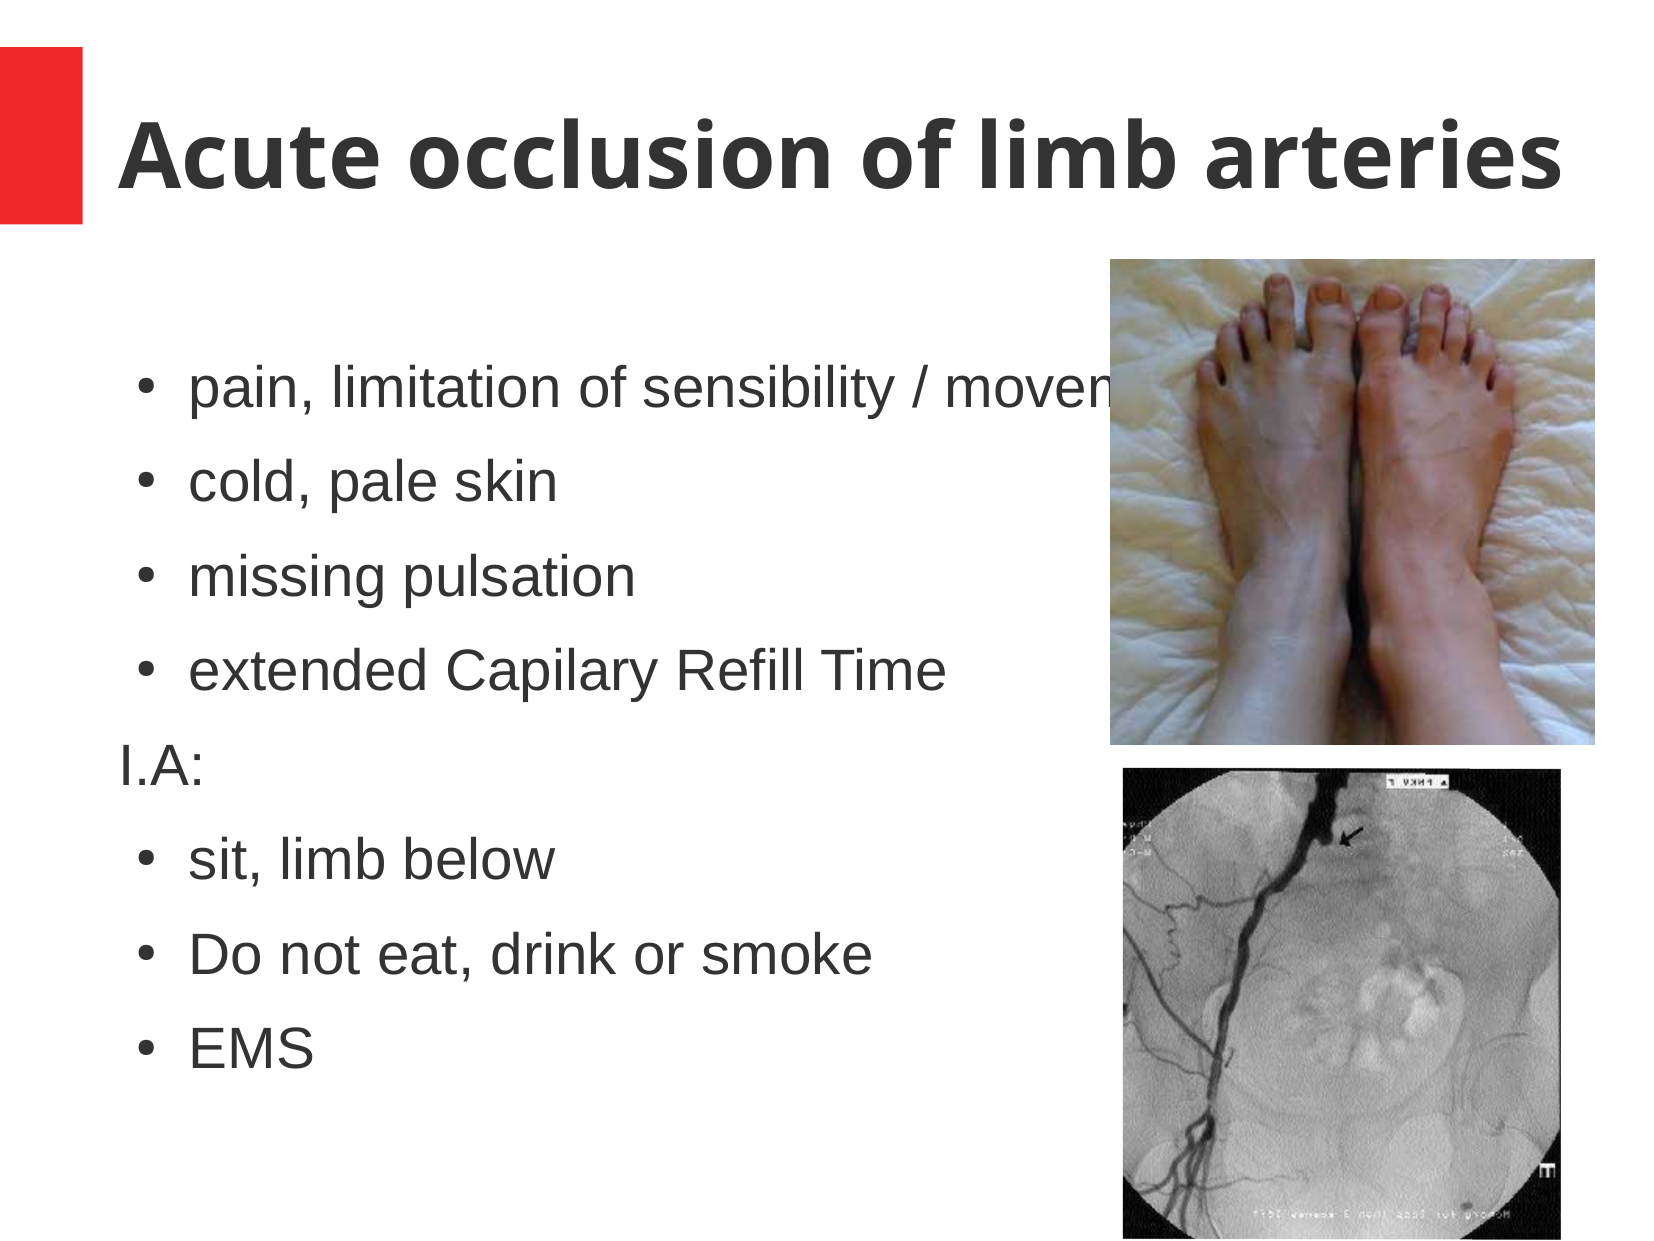

# Acute occlusion of limb arteries
pain, limitation of sensibility / movement
cold, pale skin
missing pulsation
extended Capilary Refill Time
I.A:
sit, limb below
Do not eat, drink or smoke
EMS